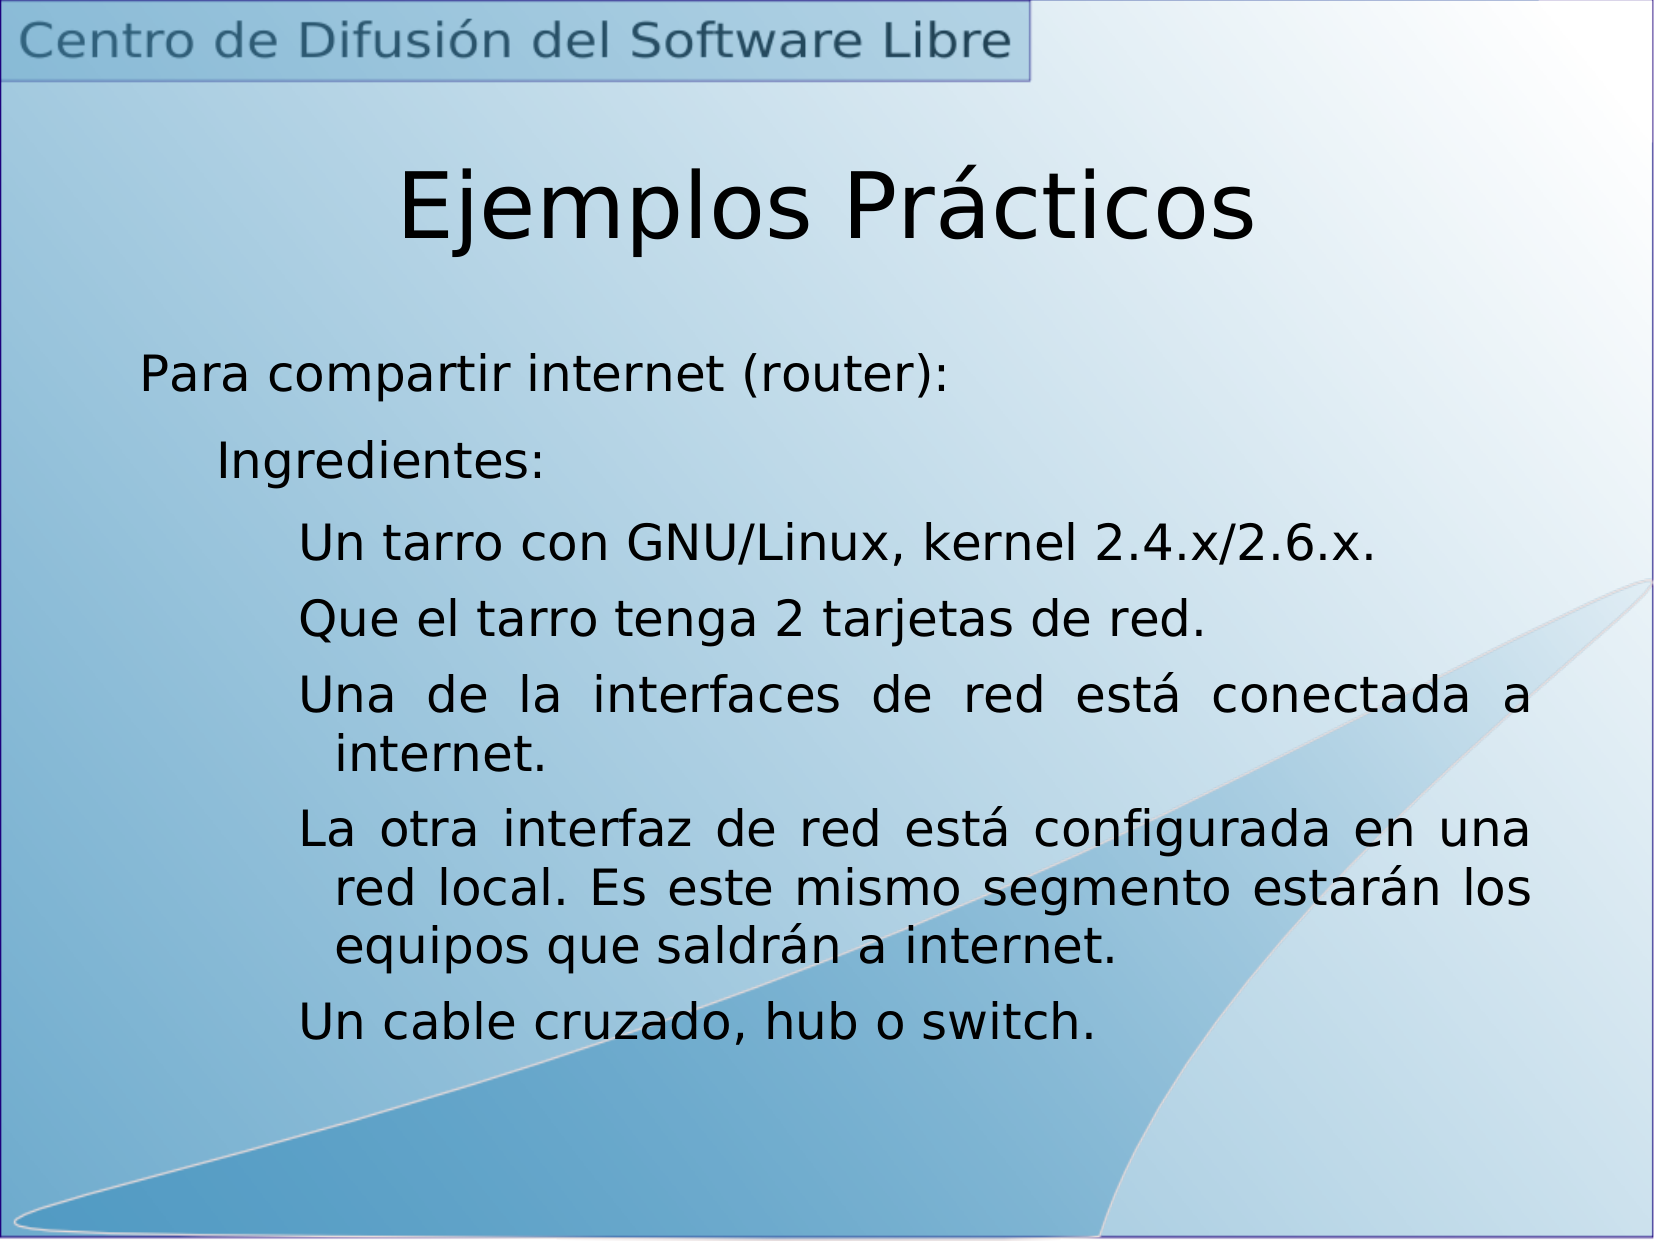

# Ejemplos Prácticos
Para compartir internet (router):
Ingredientes:
Un tarro con GNU/Linux, kernel 2.4.x/2.6.x.
Que el tarro tenga 2 tarjetas de red.
Una de la interfaces de red está conectada a internet.
La otra interfaz de red está configurada en una red local. Es este mismo segmento estarán los equipos que saldrán a internet.
Un cable cruzado, hub o switch.